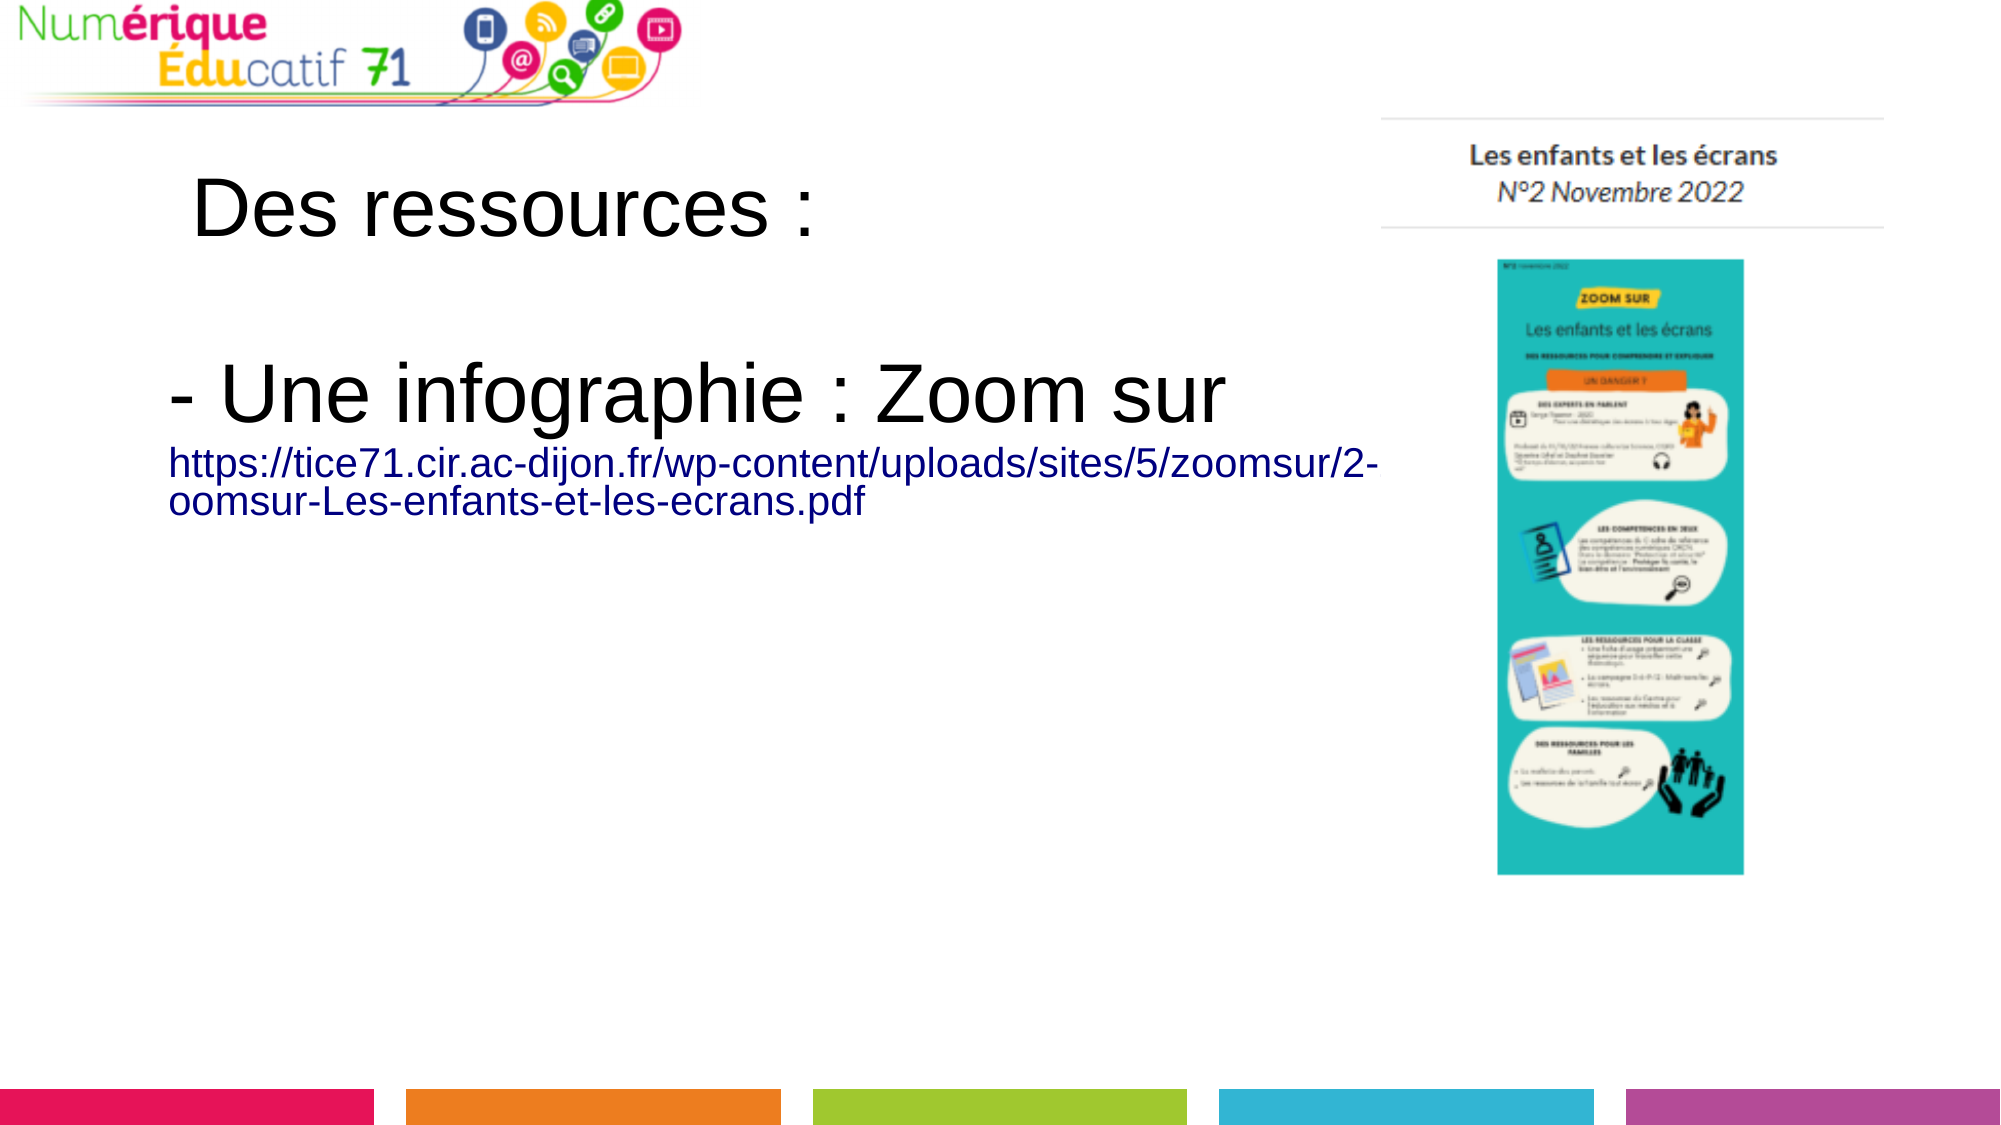

Des ressources :
- Une infographie : Zoom sur
https://tice71.cir.ac-dijon.fr/wp-content/uploads/sites/5/zoomsur/2-zoomsur-Les-enfants-et-les-ecrans.pdf